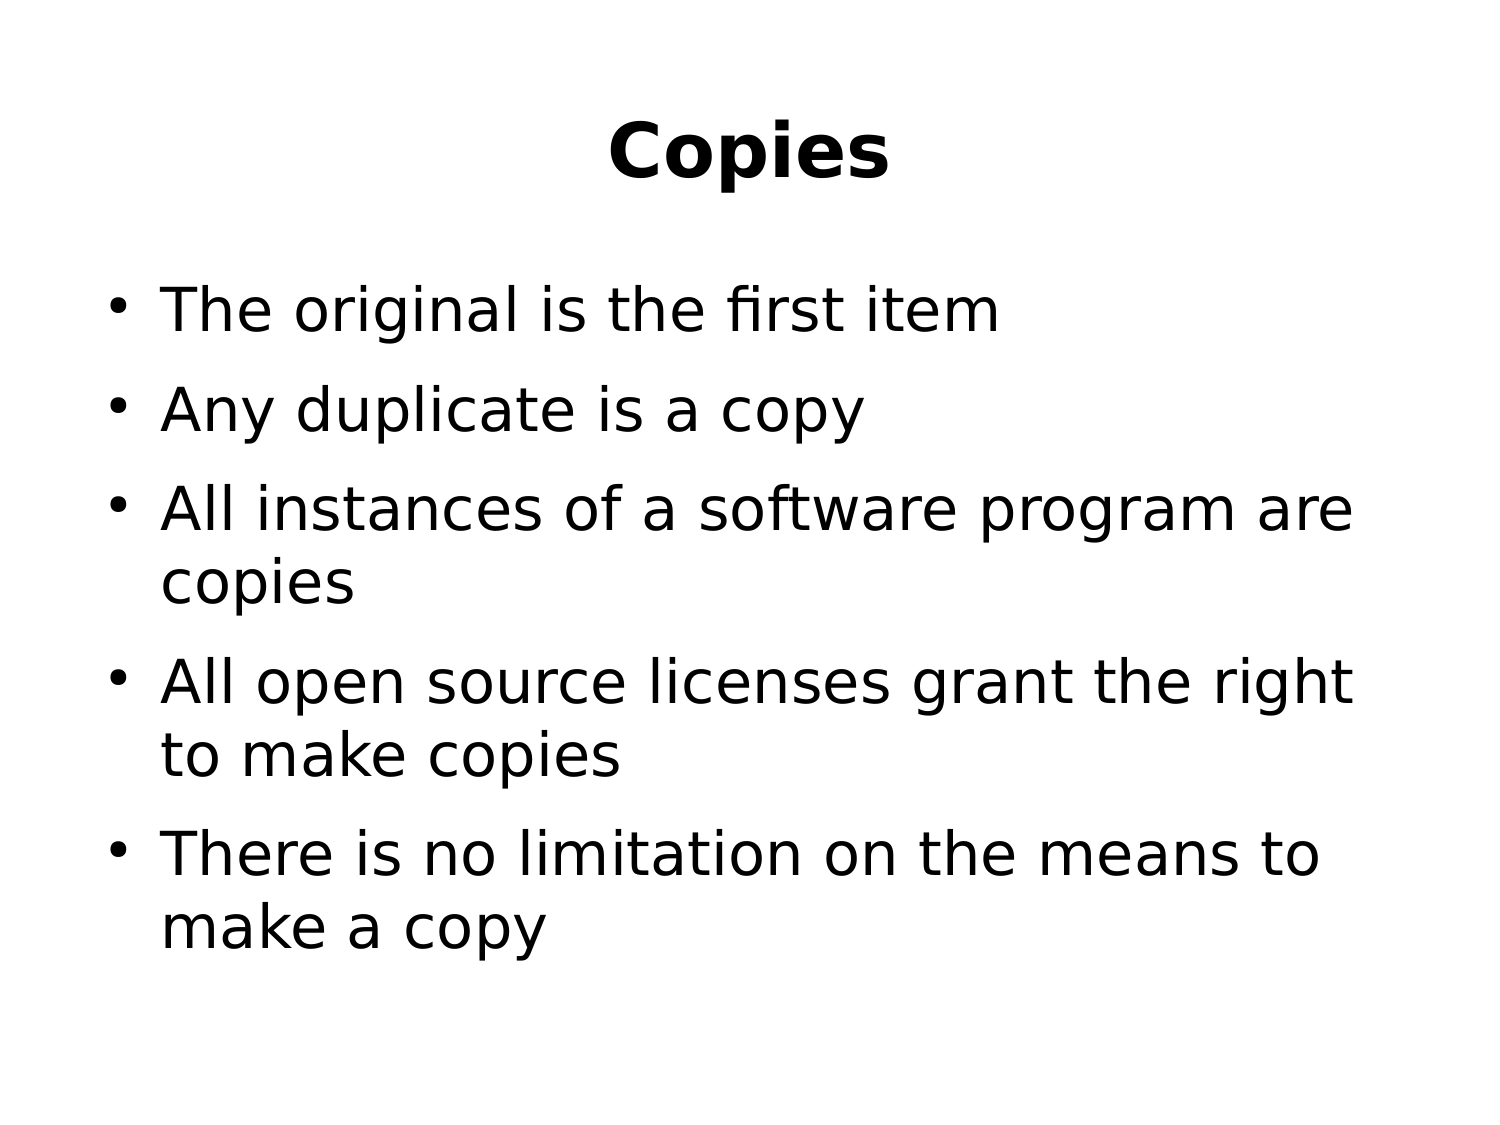

# Copies
The original is the first item
Any duplicate is a copy
All instances of a software program are copies
All open source licenses grant the right to make copies
There is no limitation on the means to make a copy